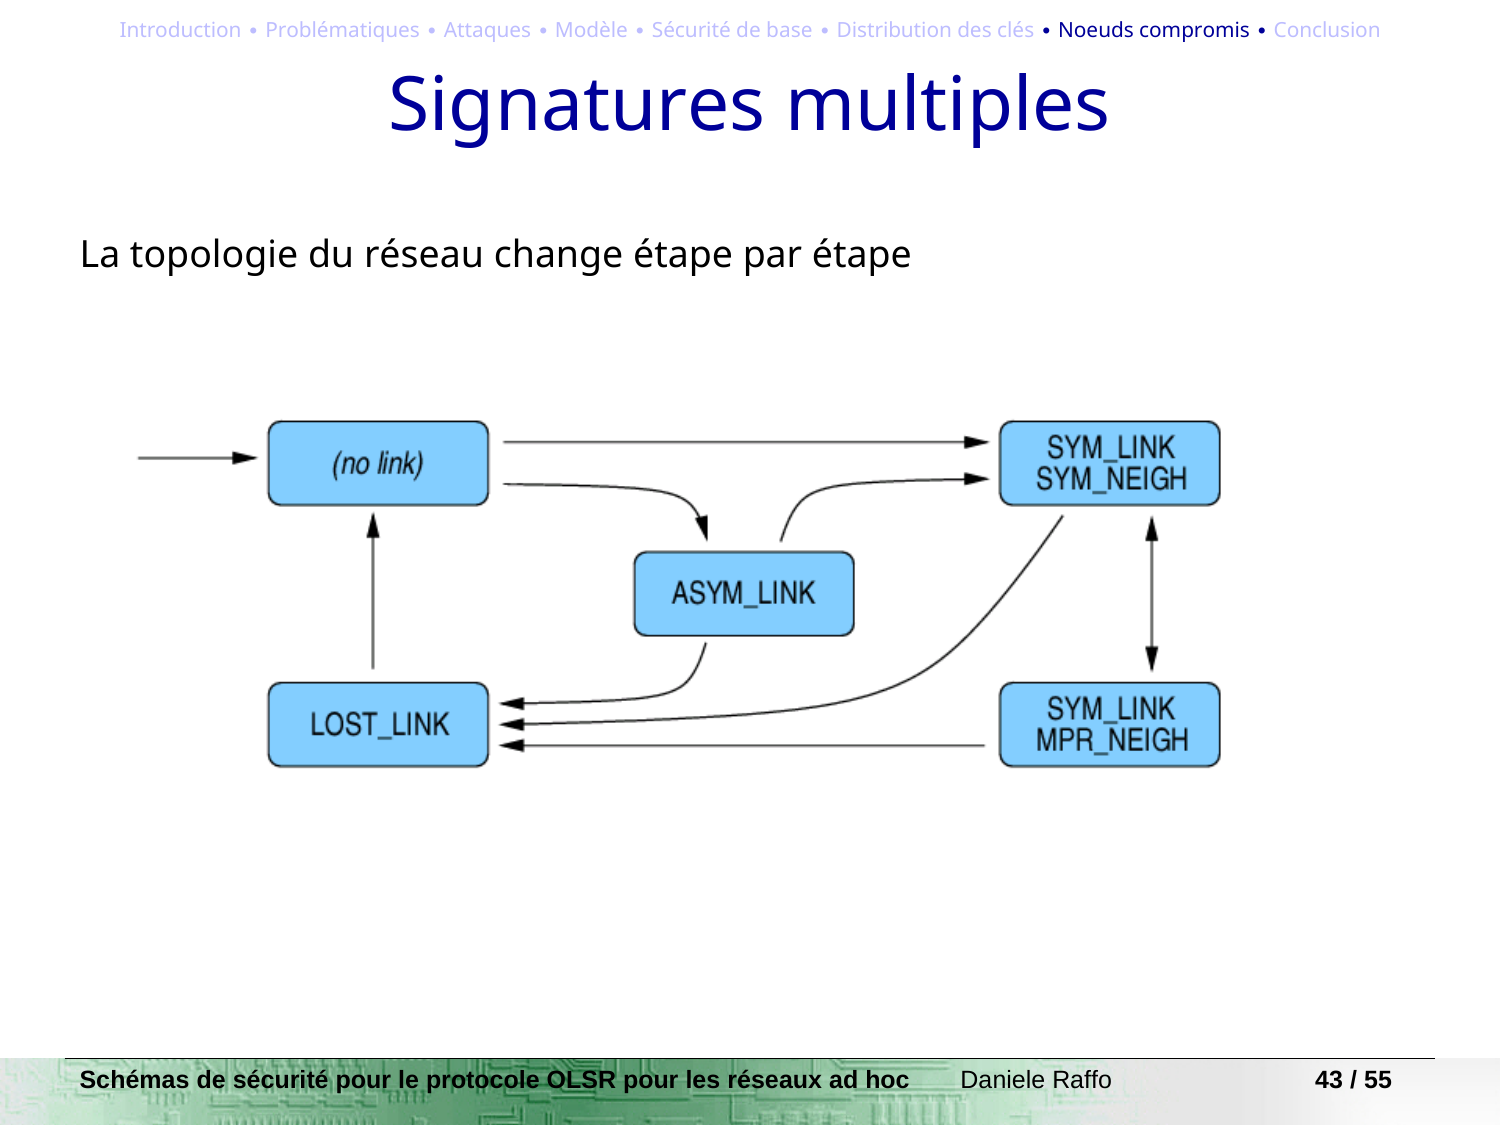

Introduction ∙ Problématiques ∙ Attaques ∙ Modèle ∙ Sécurité de base ∙ Distribution des clés ∙ Noeuds compromis ∙ Conclusion
Signatures multiples
La topologie du réseau change étape par étape
43
Schémas de sécurité pour le protocole OLSR pour les réseaux ad hoc Daniele Raffo